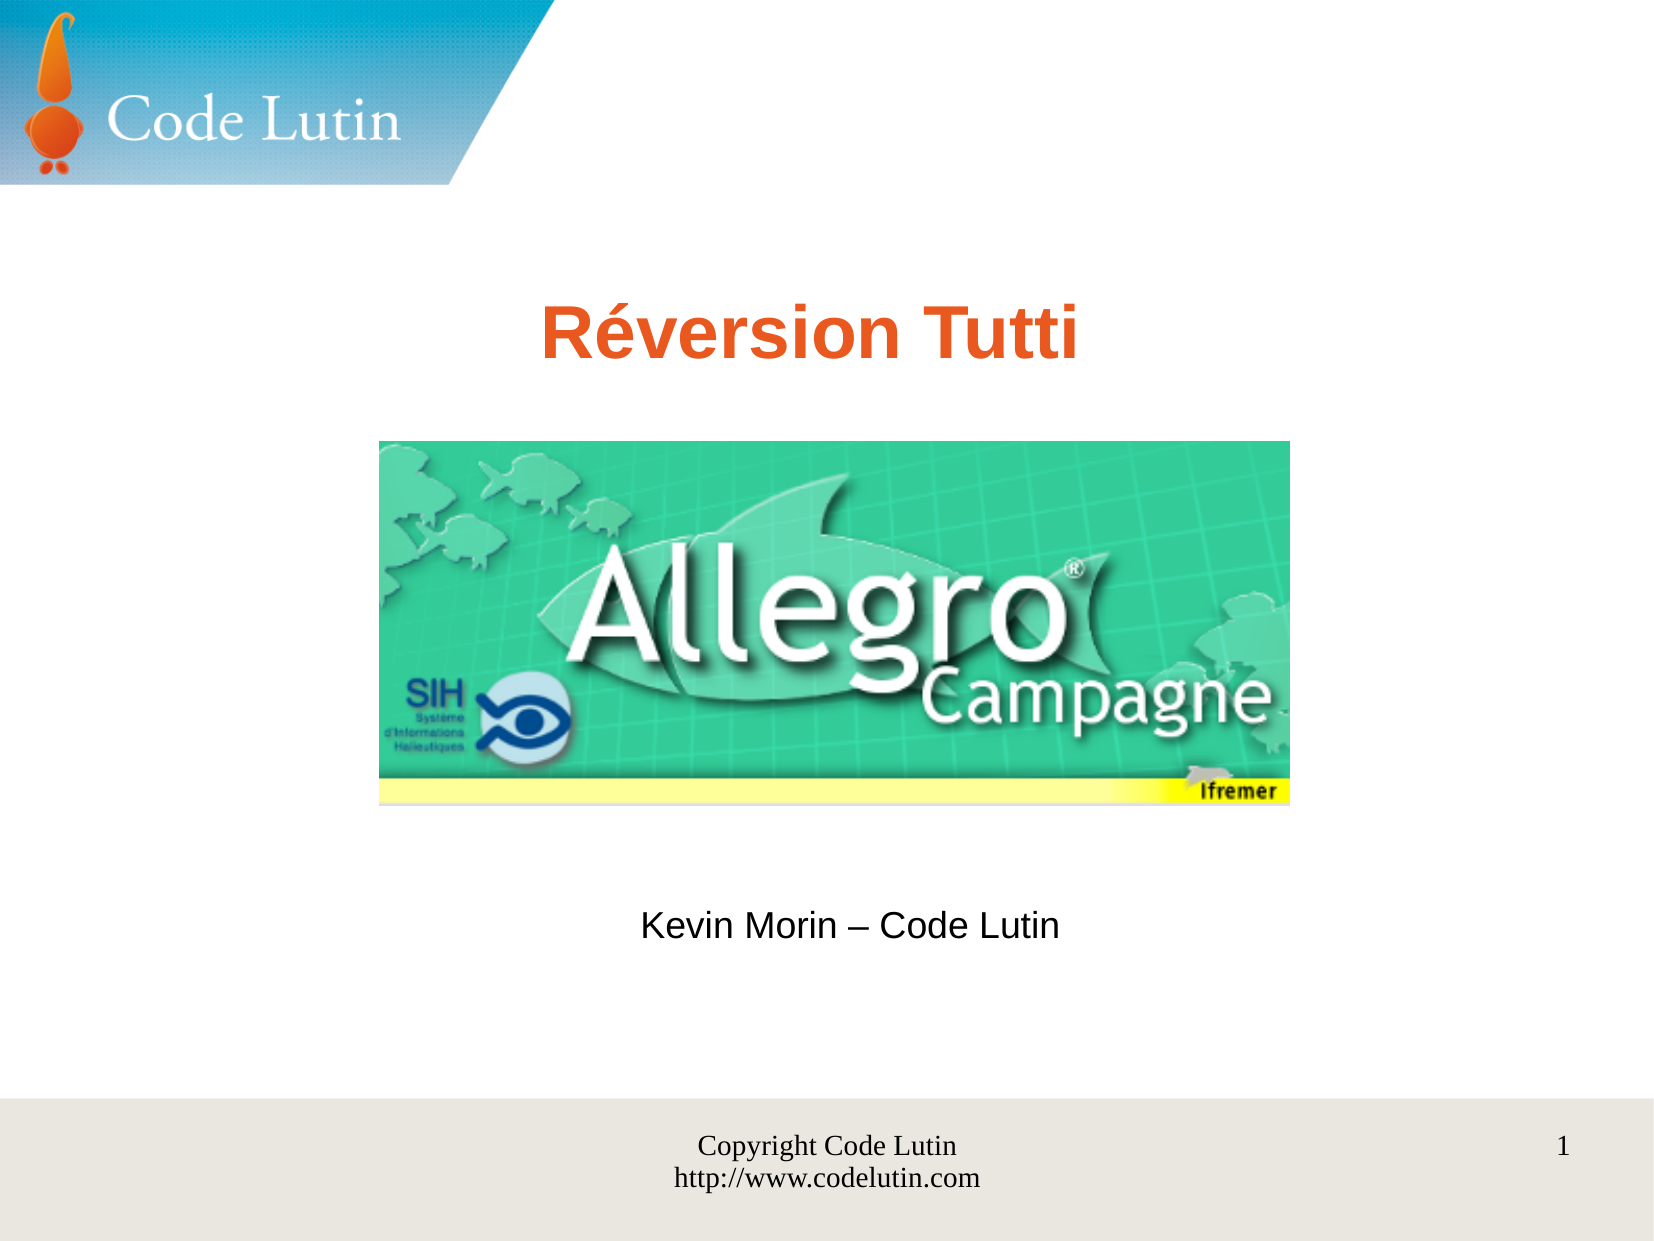

# Réversion Tutti
Kevin Morin – Code Lutin
1